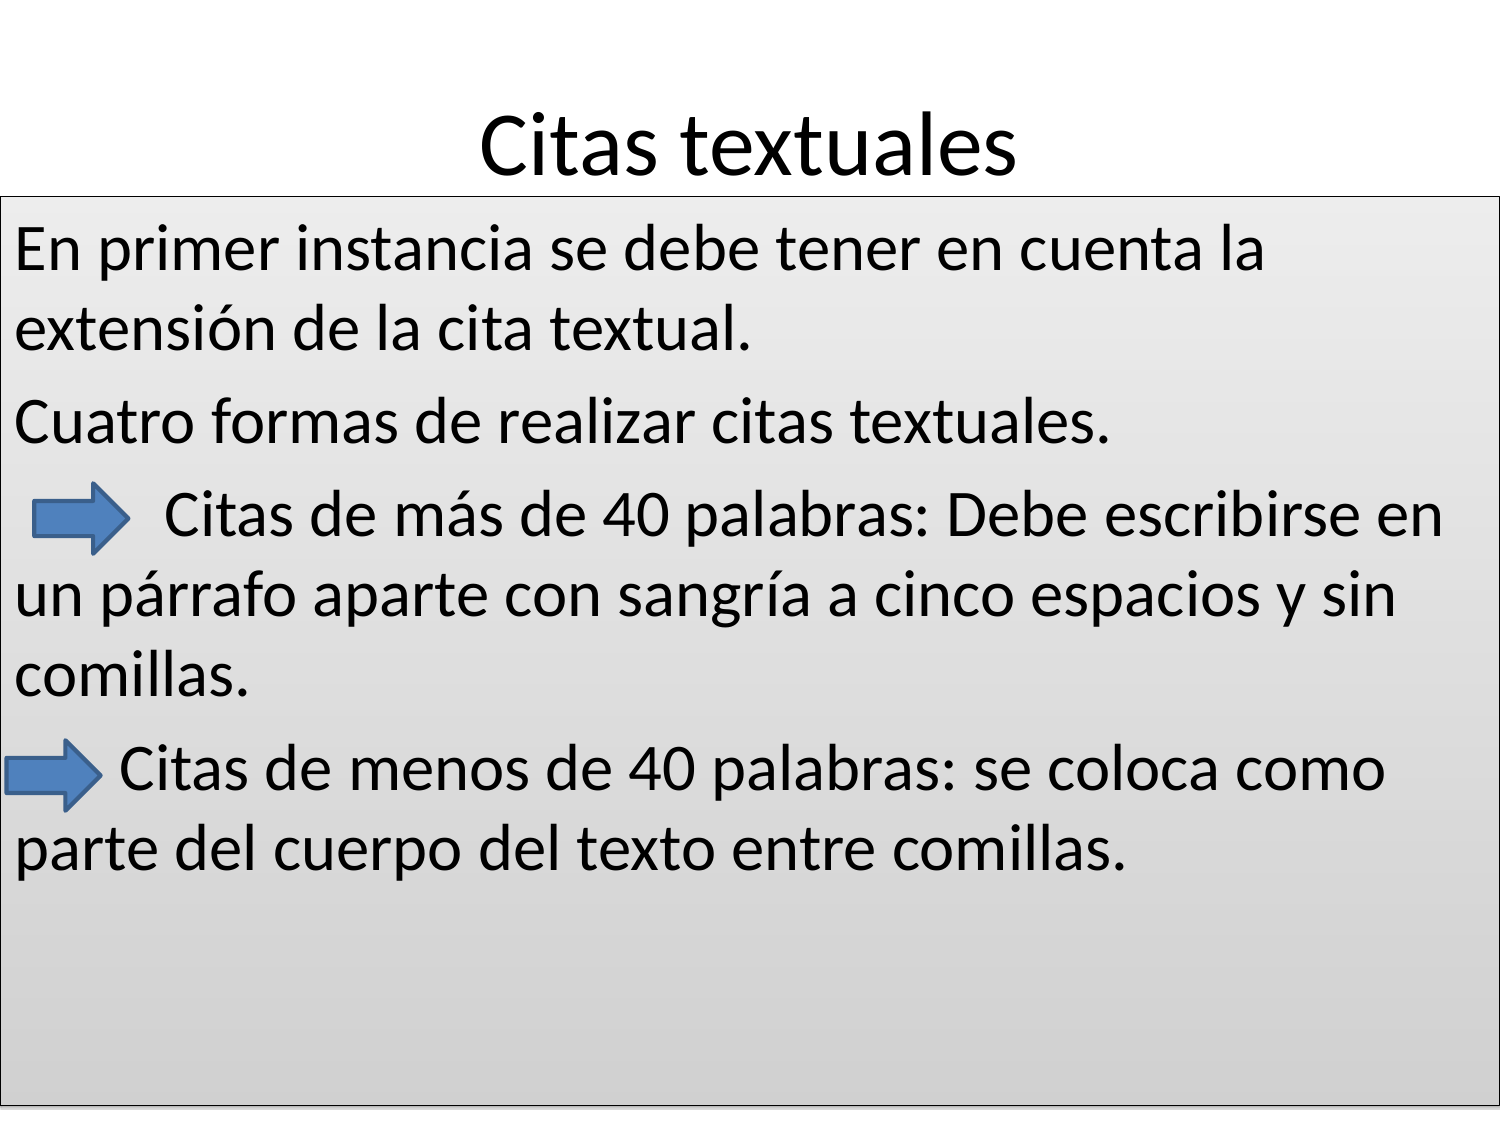

Citas textuales
En primer instancia se debe tener en cuenta la extensión de la cita textual.
Cuatro formas de realizar citas textuales.
 Citas de más de 40 palabras: Debe escribirse en un párrafo aparte con sangría a cinco espacios y sin comillas.
 Citas de menos de 40 palabras: se coloca como parte del cuerpo del texto entre comillas.